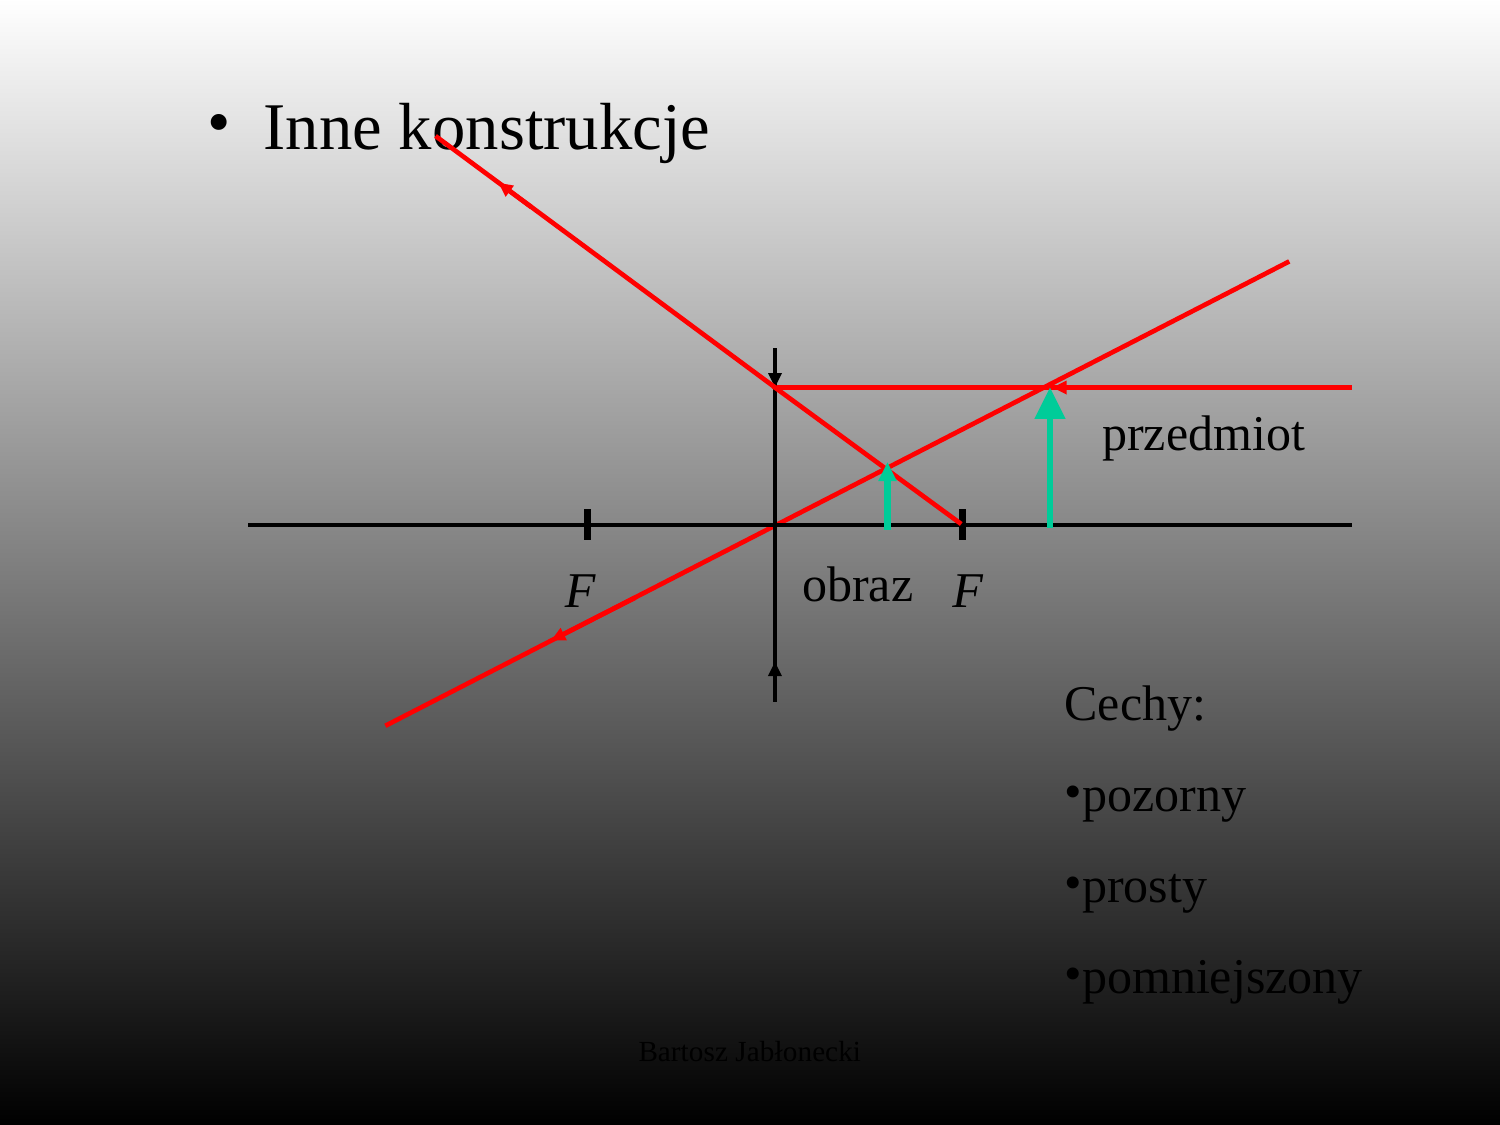

Inne konstrukcje
przedmiot
obraz
F
F
Cechy:
pozorny
prosty
pomniejszony
Bartosz Jabłonecki